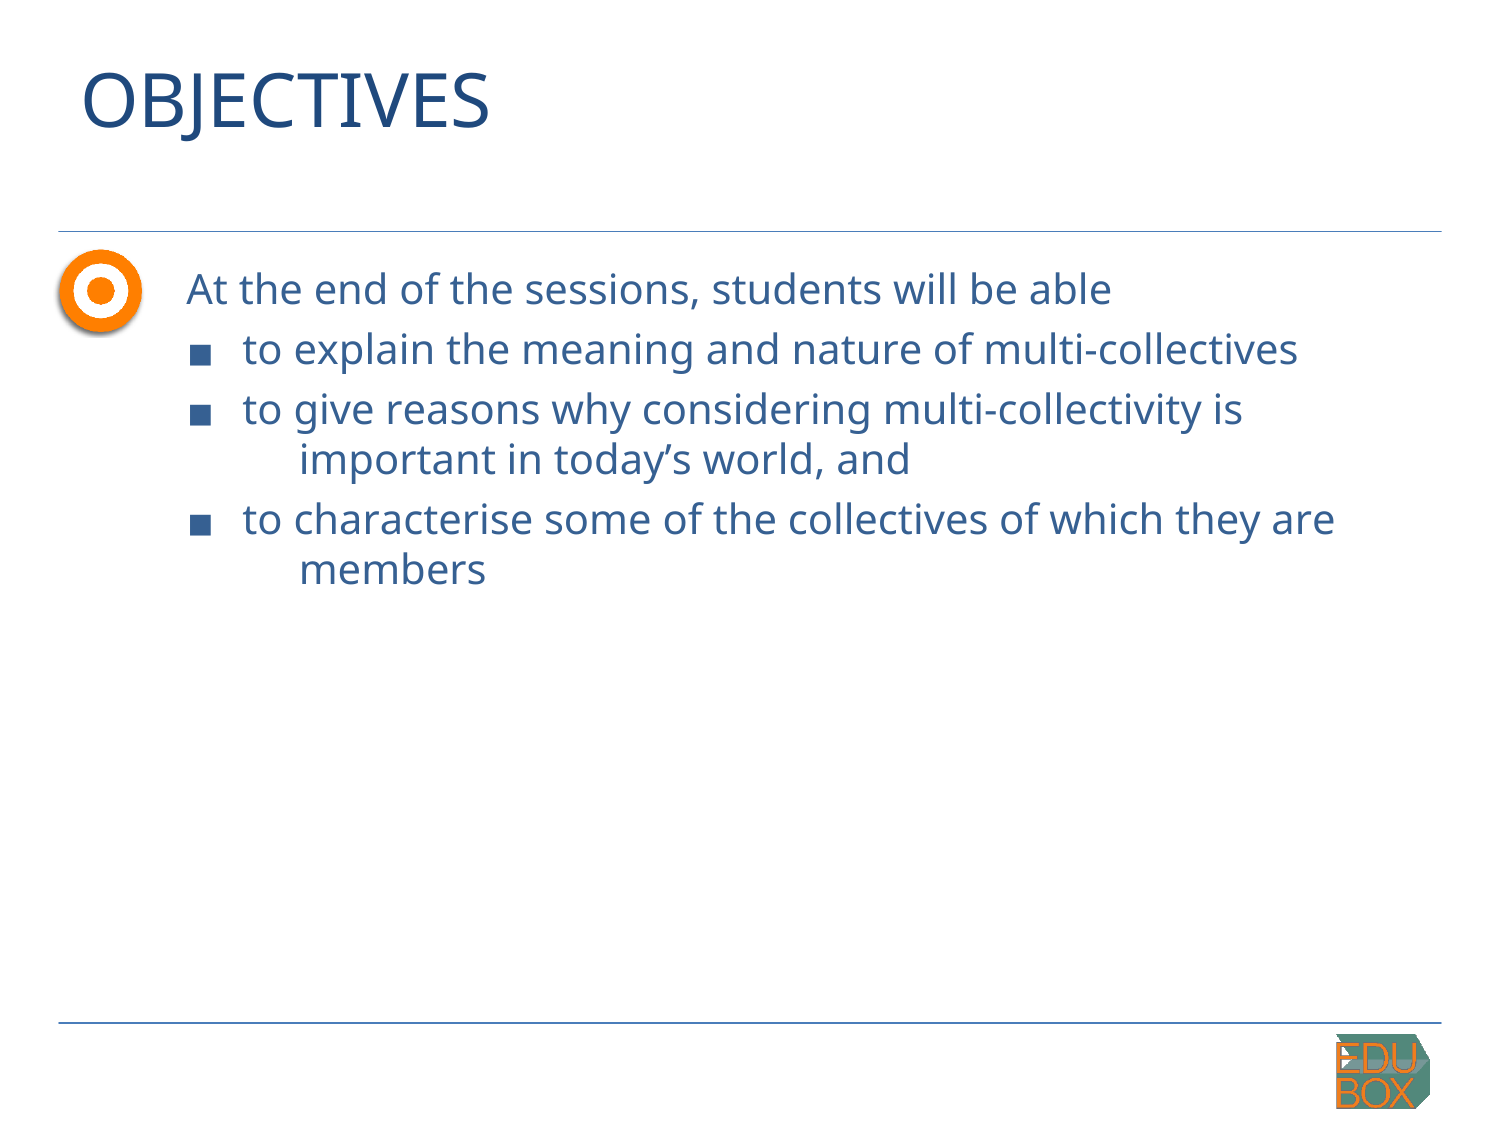

# OBJECTIVES
At the end of the sessions, students will be able
to explain the meaning and nature of multi-collectives
to give reasons why considering multi-collectivity is important in today’s world, and
to characterise some of the collectives of which they are members